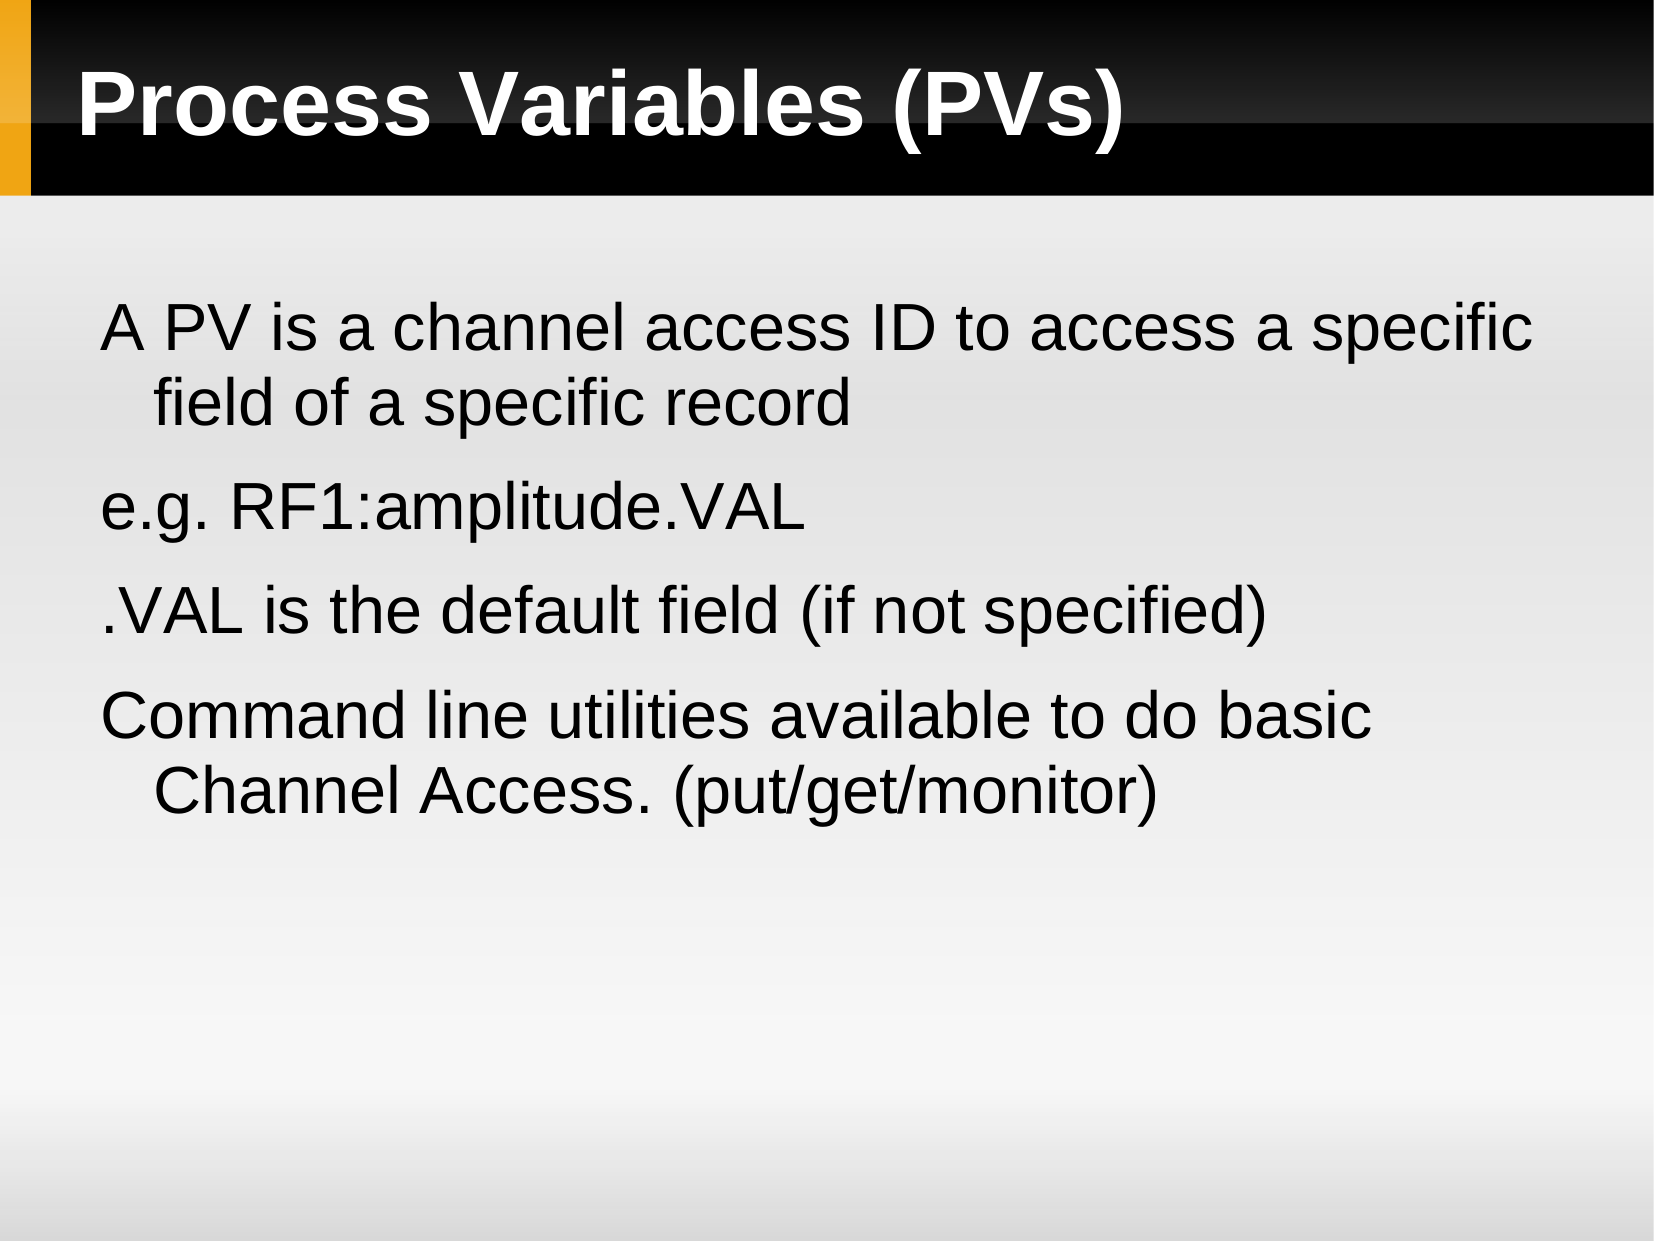

# Process Variables (PVs)
A PV is a channel access ID to access a specific field of a specific record
e.g. RF1:amplitude.VAL
.VAL is the default field (if not specified)
Command line utilities available to do basic Channel Access. (put/get/monitor)